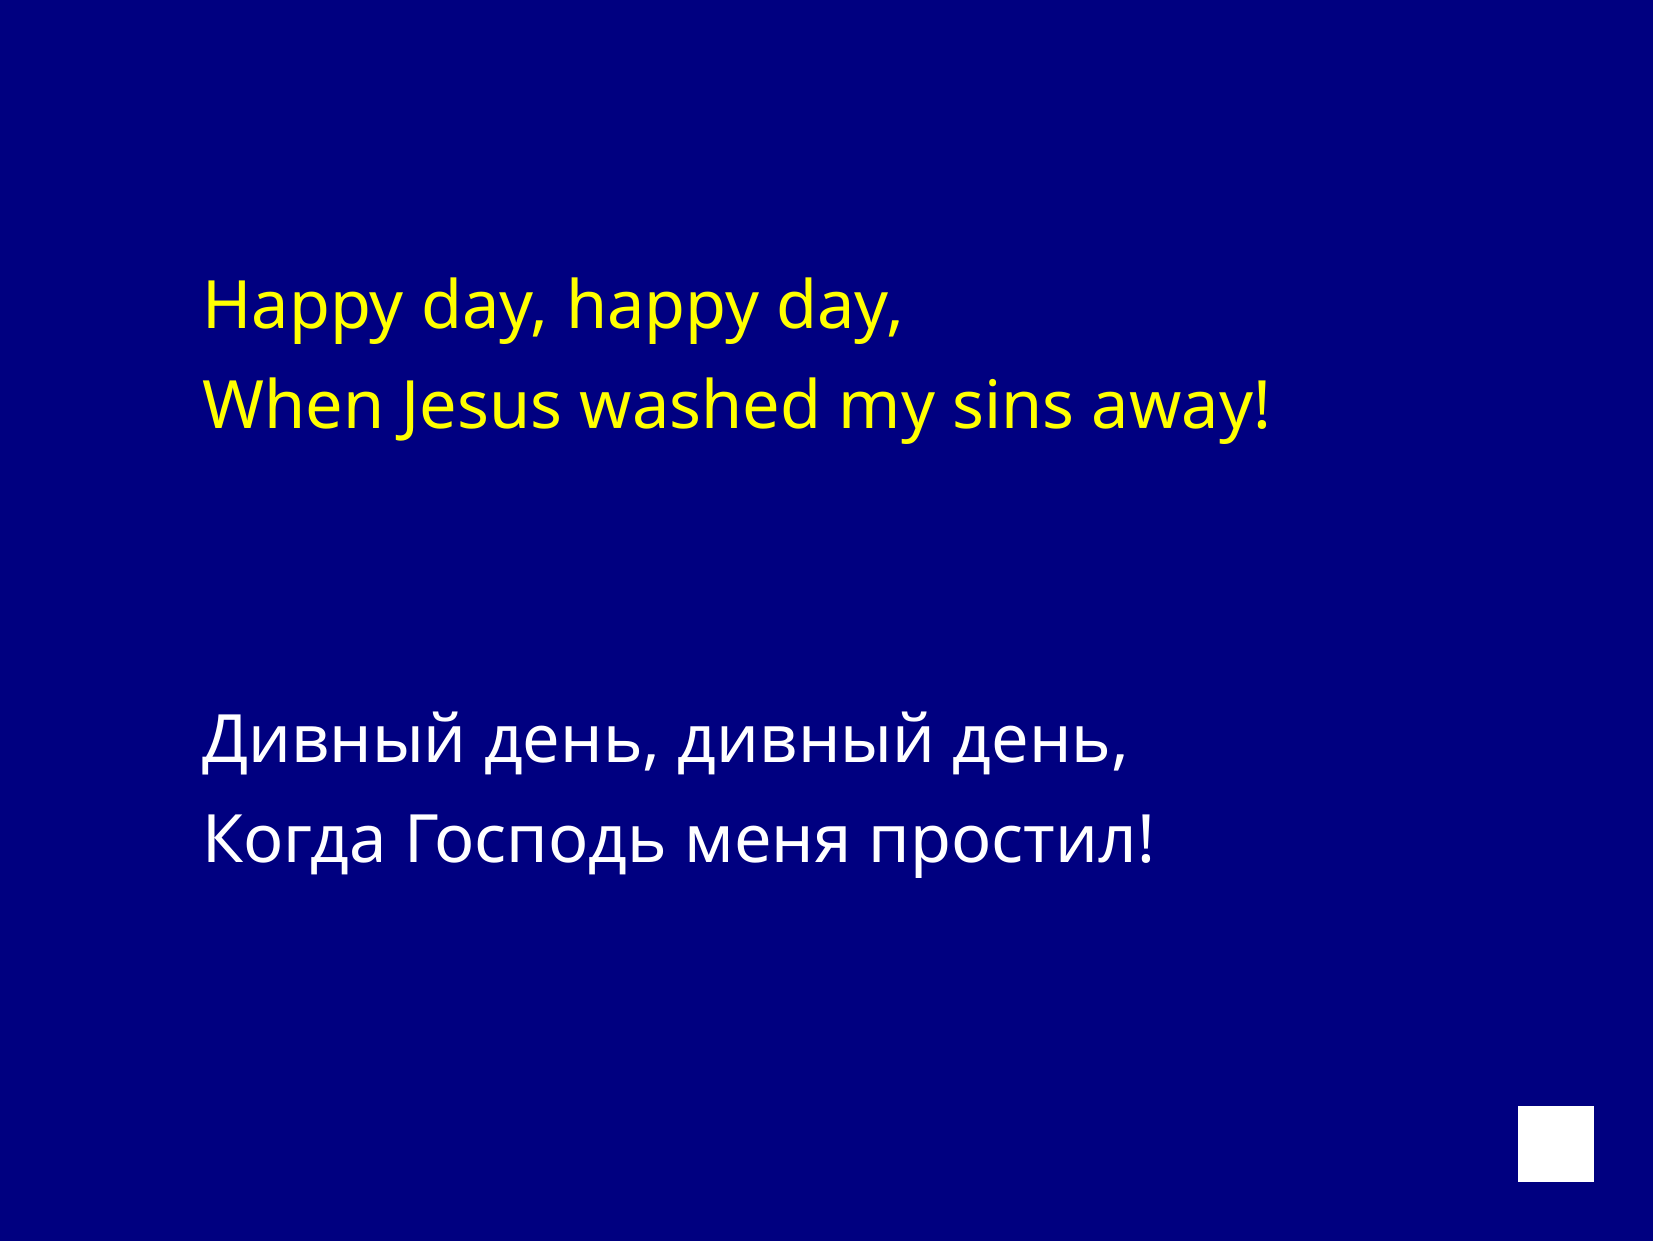

Happy day, happy day,
	When Jesus washed my sins away!
	Дивный день, дивный день,
	Когда Господь меня простил!